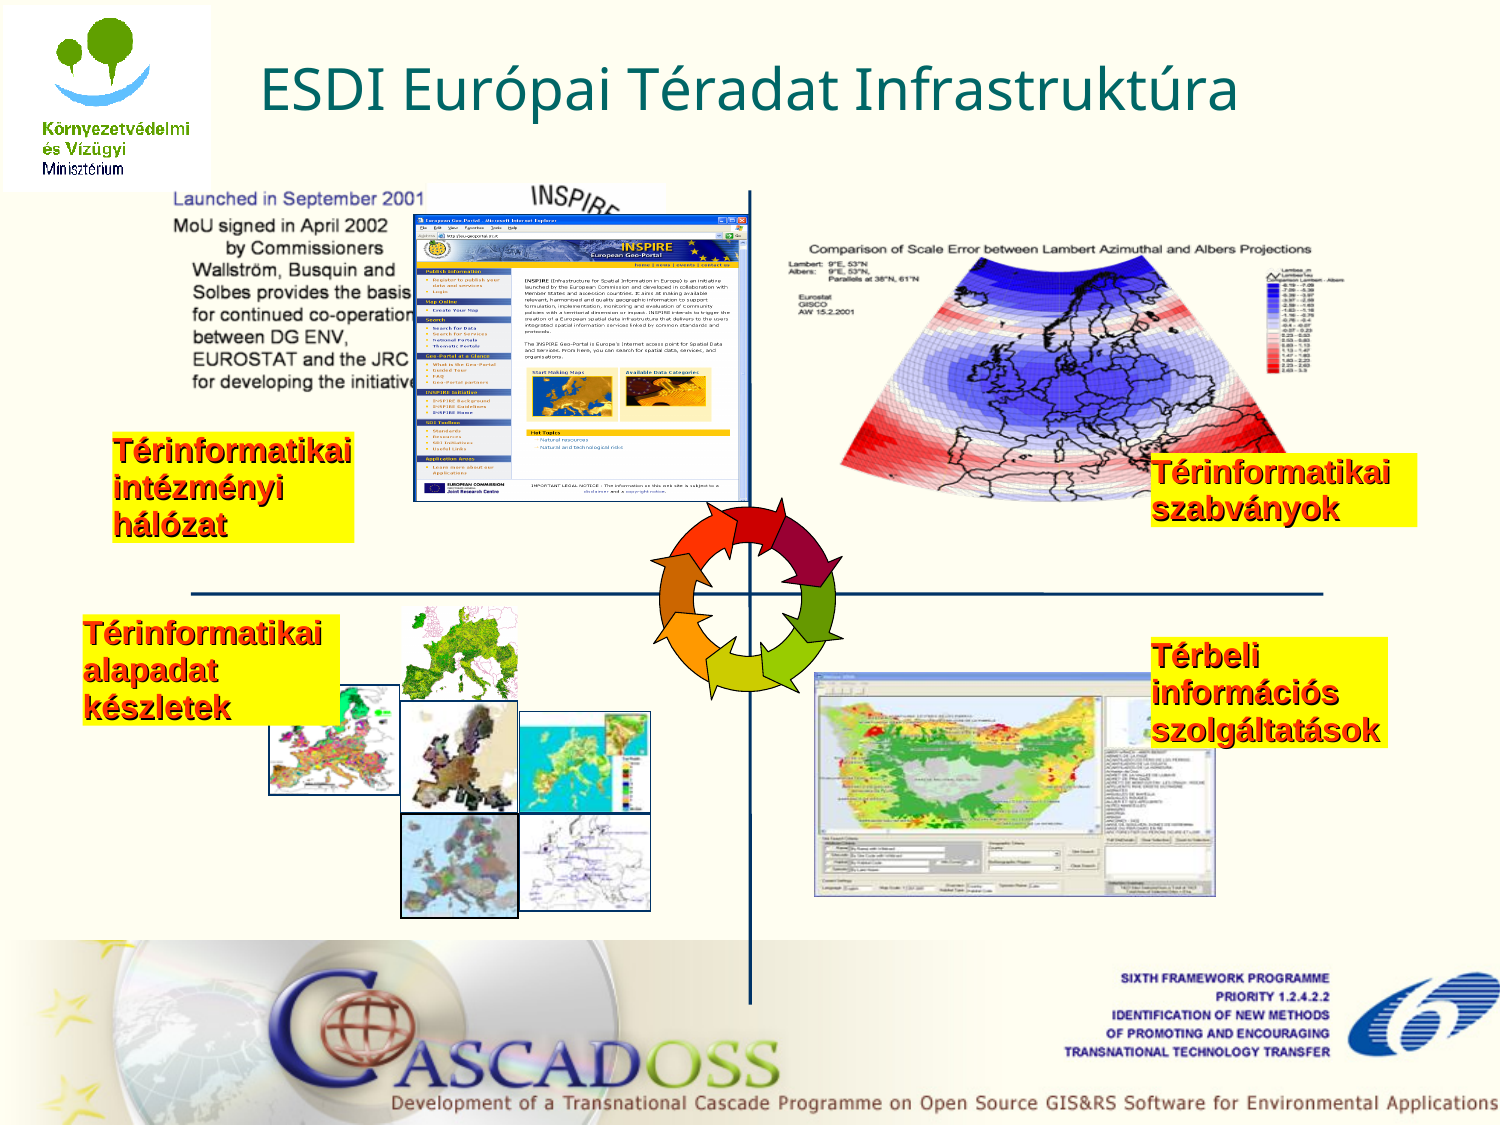

# ESDI Európai Téradat Infrastruktúra
Térinformatikai intézményi hálózat
Térinformatikai szabványok
Térinformatikai alapadat készletek
Térbeli információs szolgáltatások